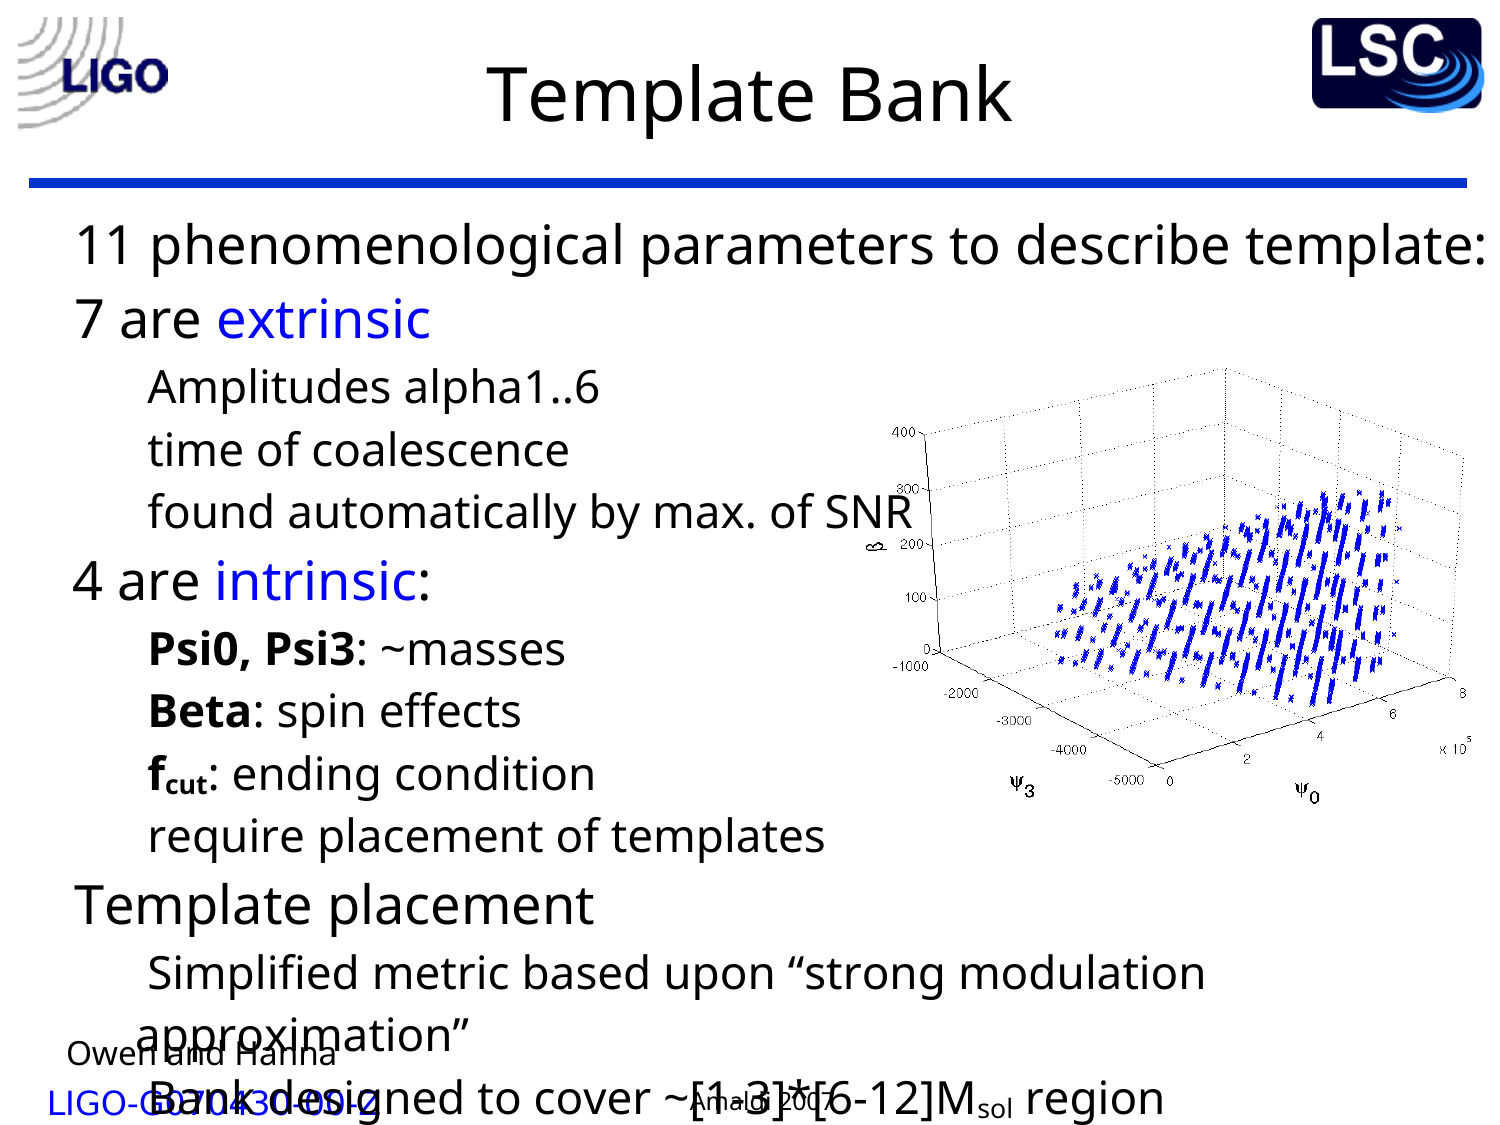

# Template Bank
 11 phenomenological parameters to describe template:
 7 are extrinsic
 Amplitudes alpha1..6
 time of coalescence
 found automatically by max. of SNR
 4 are intrinsic:
 Psi0, Psi3: ~masses
 Beta: spin effects
 fcut: ending condition
 require placement of templates
 Template placement
 Simplified metric based upon “strong modulation approximation”
 Bank designed to cover ~[1-3]*[6-12]Msol region
Owen and Hanna
Amaldi 2007